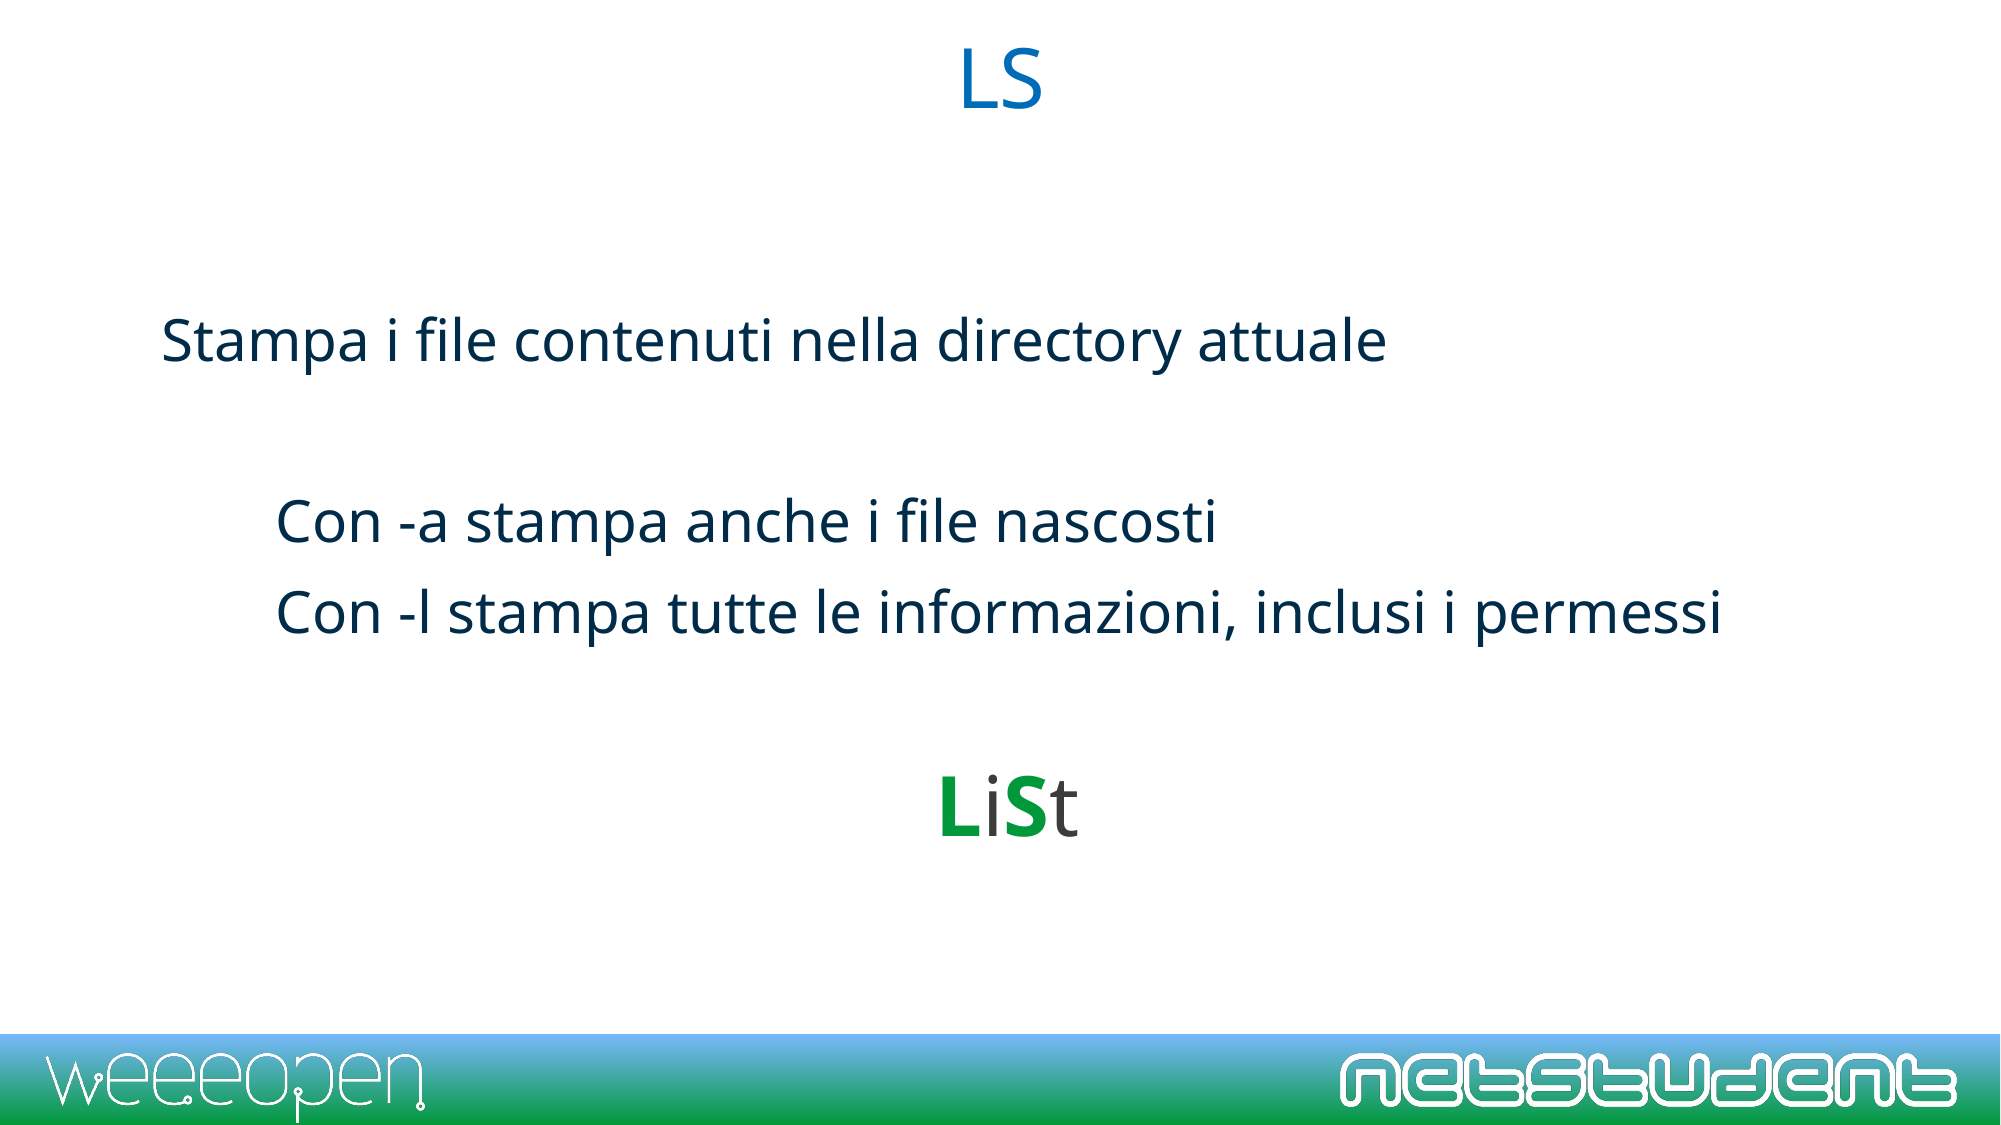

# LS
Stampa i file contenuti nella directory attuale
Con -a stampa anche i file nascosti
Con -l stampa tutte le informazioni, inclusi i permessi
LiSt